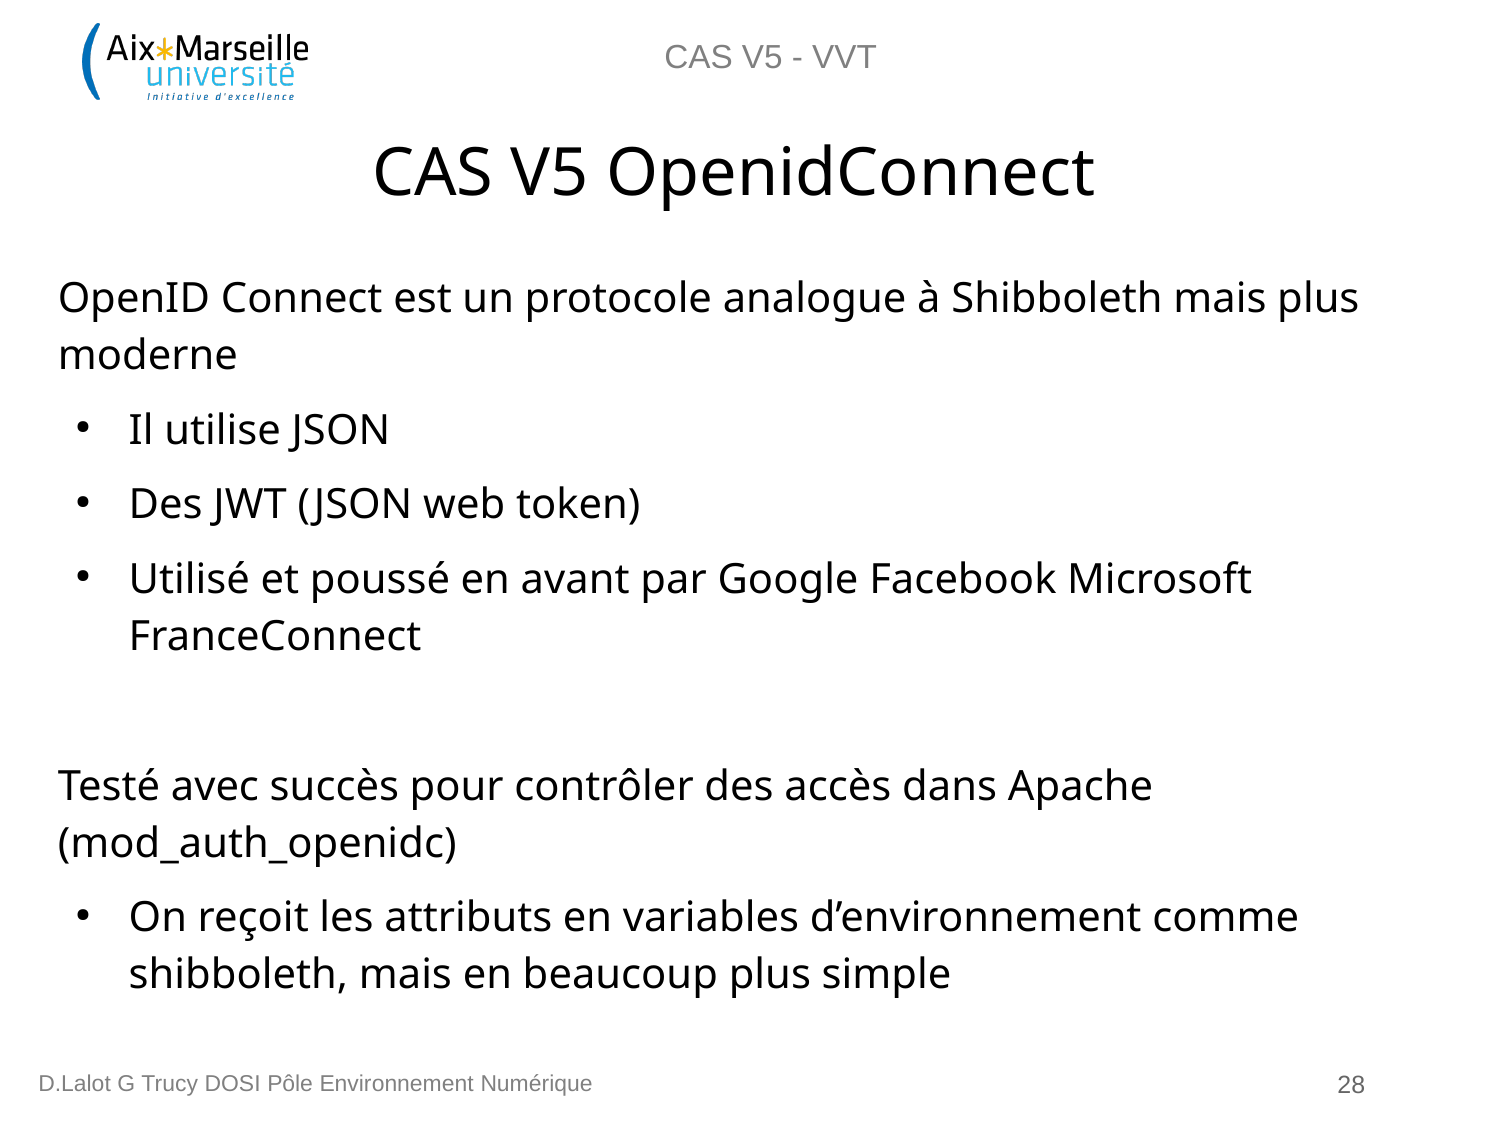

# CAS V5 OpenidConnect
OpenID Connect est un protocole analogue à Shibboleth mais plus moderne
Il utilise JSON
Des JWT (JSON web token)
Utilisé et poussé en avant par Google Facebook Microsoft FranceConnect
Testé avec succès pour contrôler des accès dans Apache (mod_auth_openidc)
On reçoit les attributs en variables d’environnement comme shibboleth, mais en beaucoup plus simple